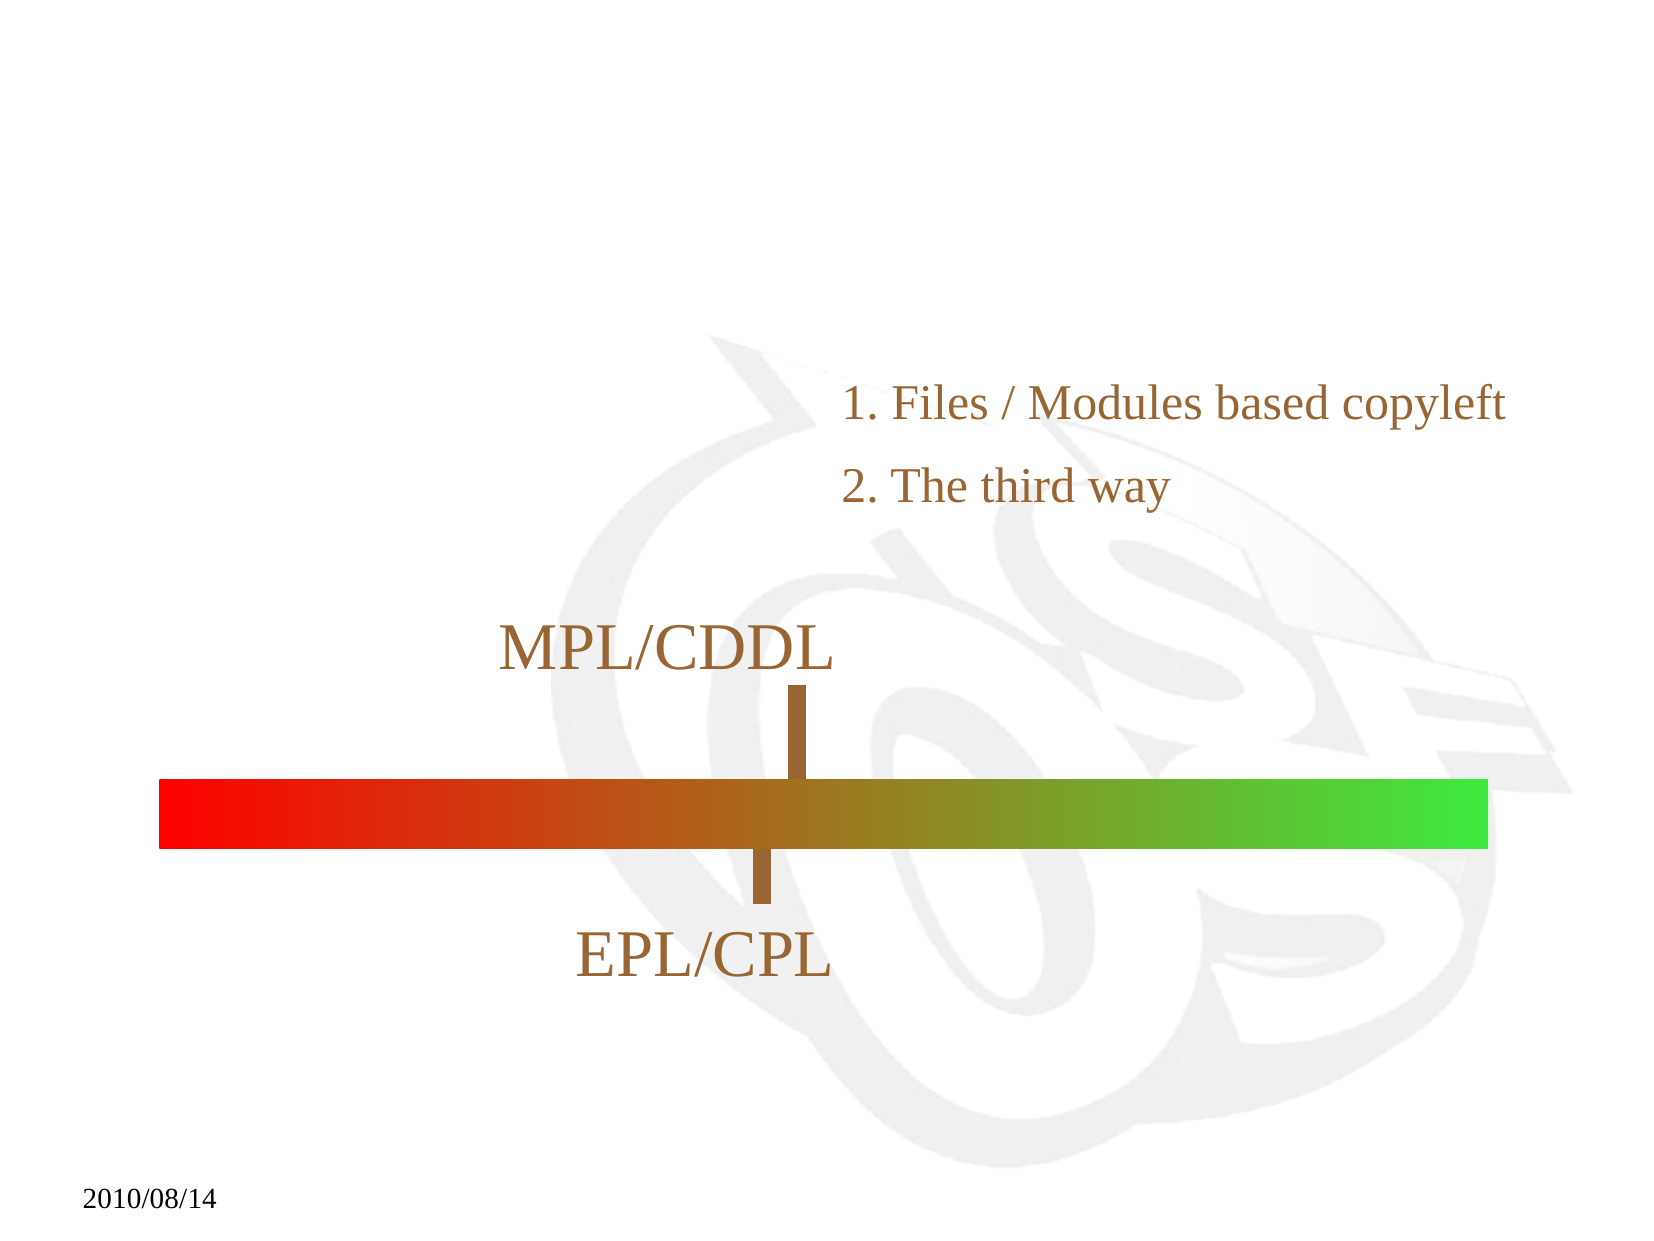

1. Files / Modules based copyleft
2. The third way
MPL/CDDL
EPL/CPL
2010/08/14